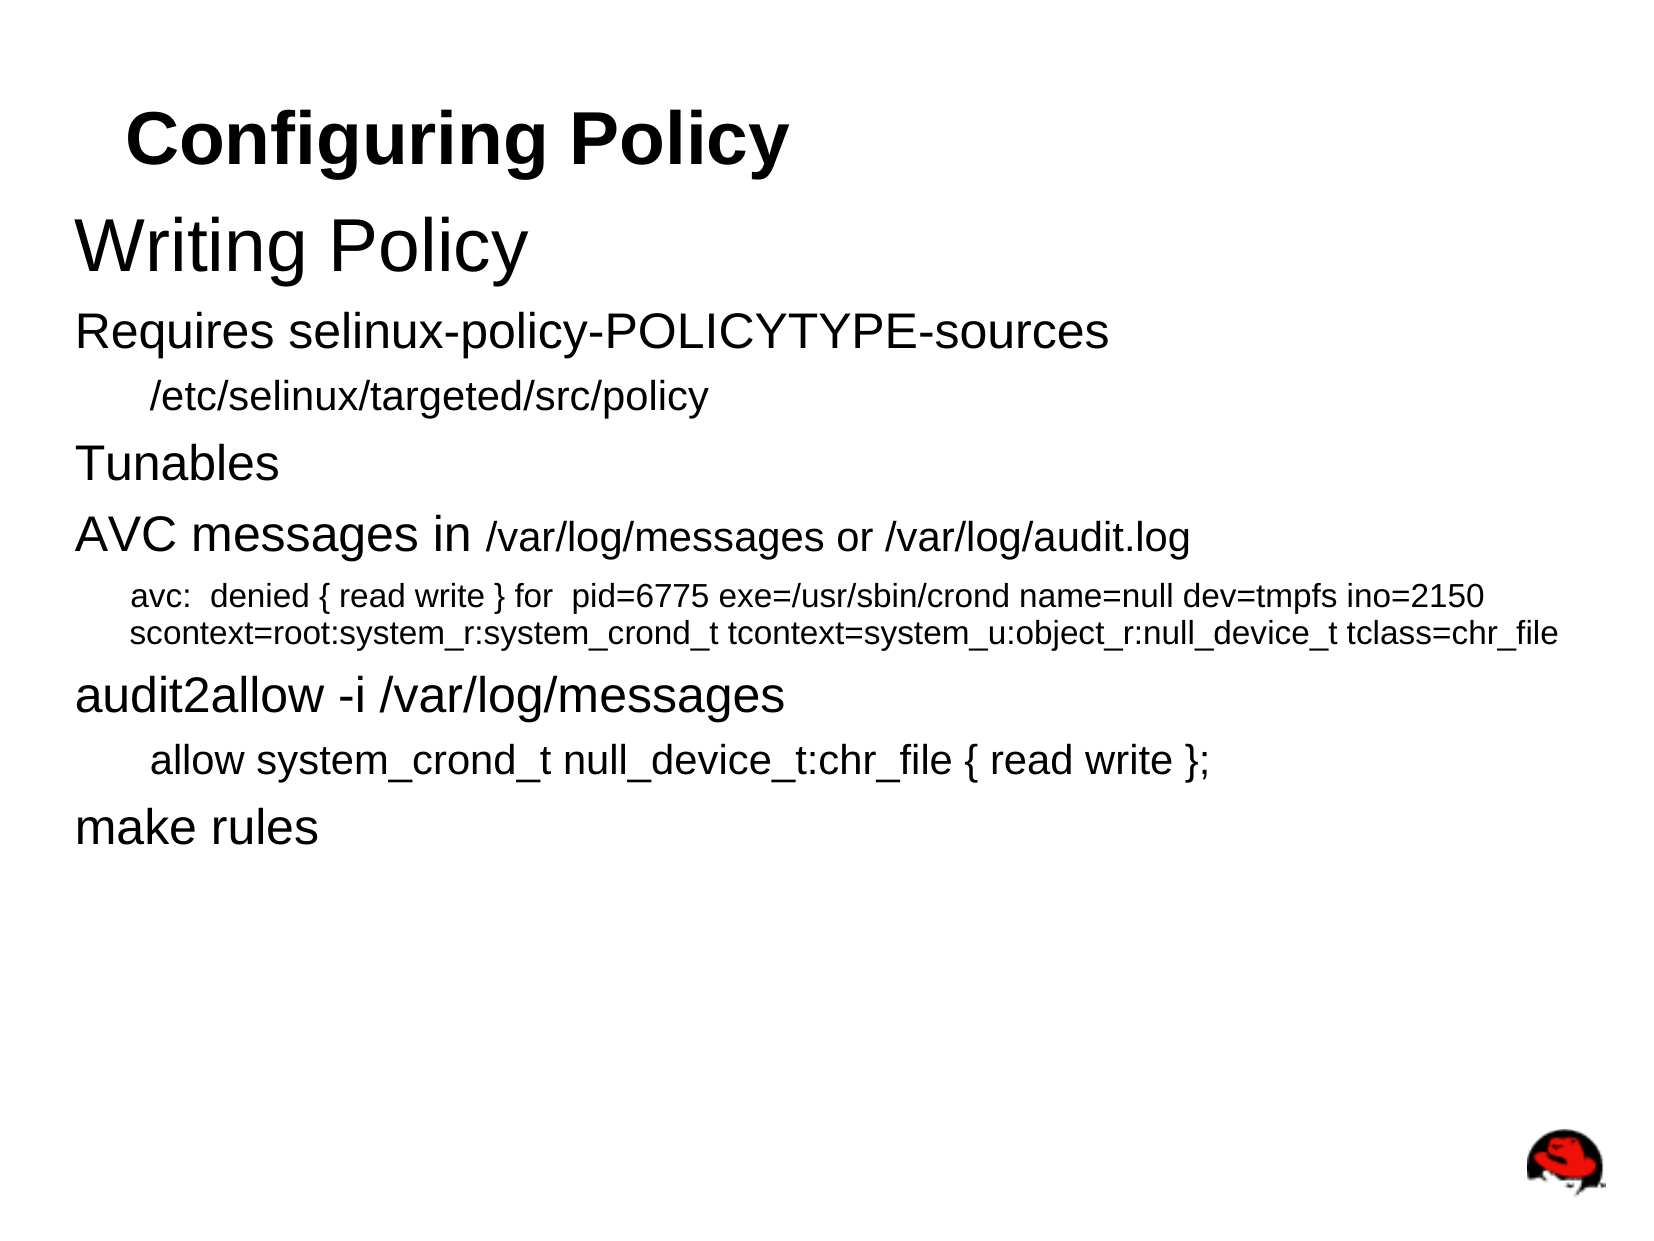

# Configuring Policy
Writing Policy
Requires selinux-policy-POLICYTYPE-sources
/etc/selinux/targeted/src/policy
Tunables
AVC messages in /var/log/messages or /var/log/audit.log
 avc: denied { read write } for pid=6775 exe=/usr/sbin/crond name=null dev=tmpfs ino=2150
scontext=root:system_r:system_crond_t tcontext=system_u:object_r:null_device_t tclass=chr_file
audit2allow -i /var/log/messages
allow system_crond_t null_device_t:chr_file { read write };
make rules